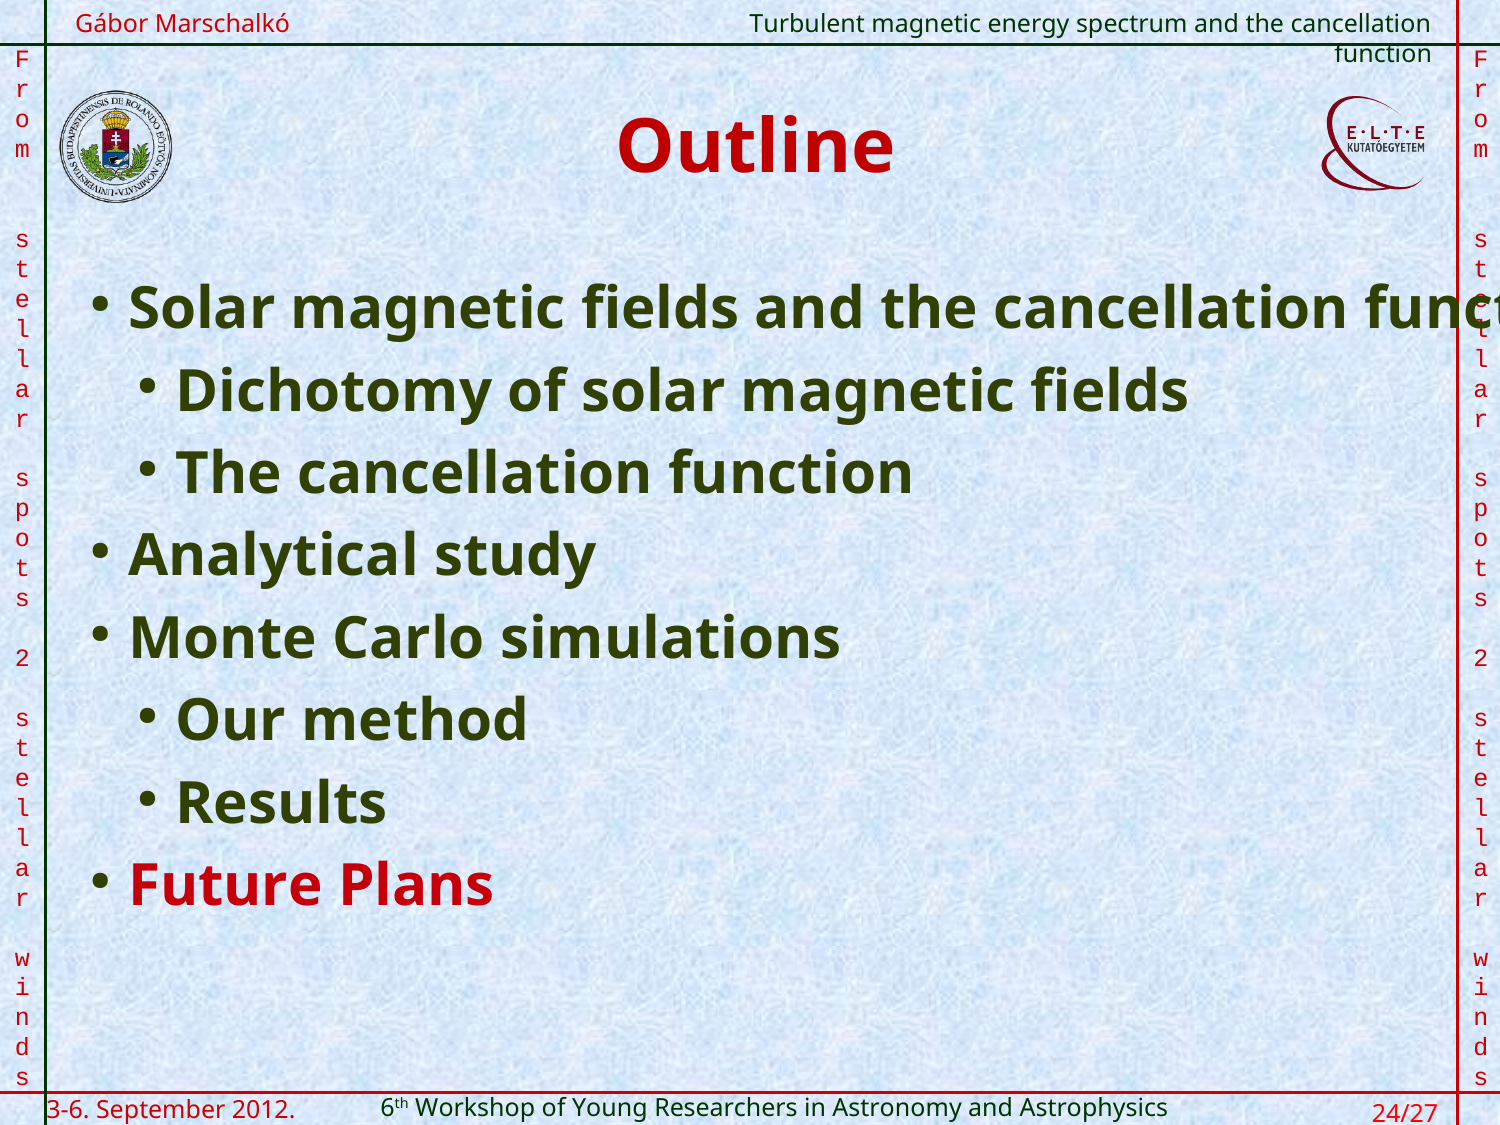

Outline
Solar magnetic fields and the cancellation function
Dichotomy of solar magnetic fields
The cancellation function
Analytical study
Monte Carlo simulations
Our method
Results
Future Plans